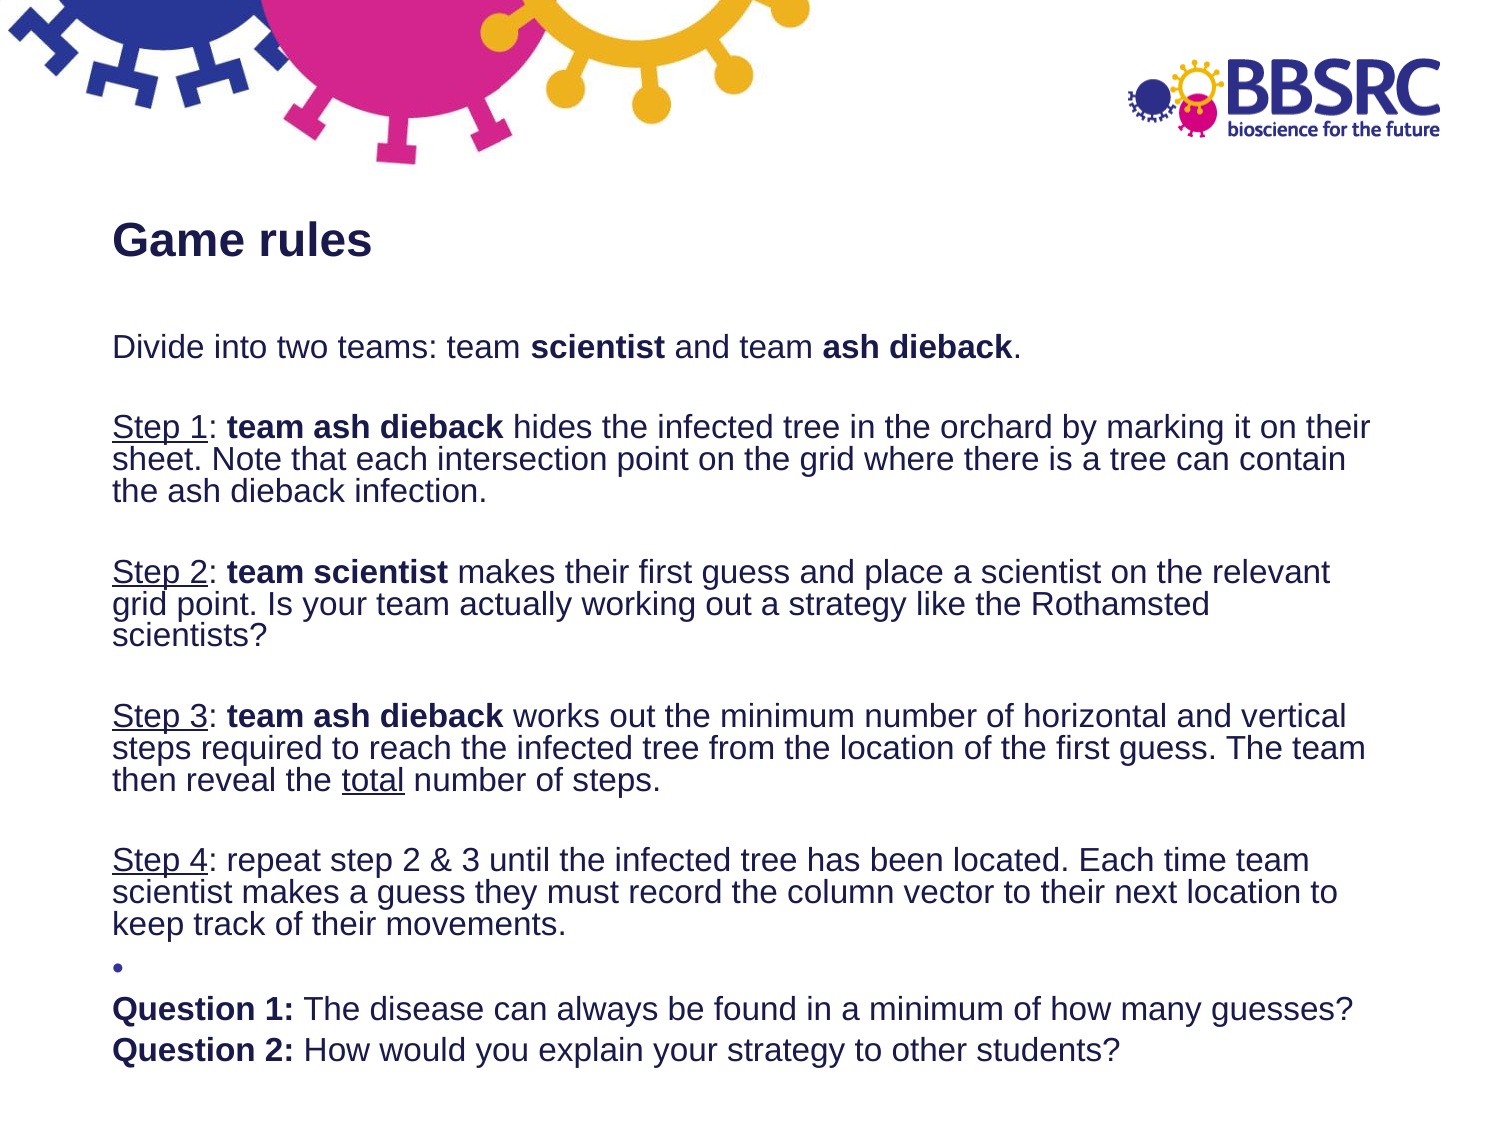

# Game rules
Divide into two teams: team scientist and team ash dieback.
Step 1: team ash dieback hides the infected tree in the orchard by marking it on their sheet. Note that each intersection point on the grid where there is a tree can contain the ash dieback infection.
Step 2: team scientist makes their first guess and place a scientist on the relevant grid point. Is your team actually working out a strategy like the Rothamsted scientists?
Step 3: team ash dieback works out the minimum number of horizontal and vertical steps required to reach the infected tree from the location of the first guess. The team then reveal the total number of steps.
Step 4: repeat step 2 & 3 until the infected tree has been located. Each time team scientist makes a guess they must record the column vector to their next location to keep track of their movements.
Question 1: The disease can always be found in a minimum of how many guesses?
Question 2: How would you explain your strategy to other students?